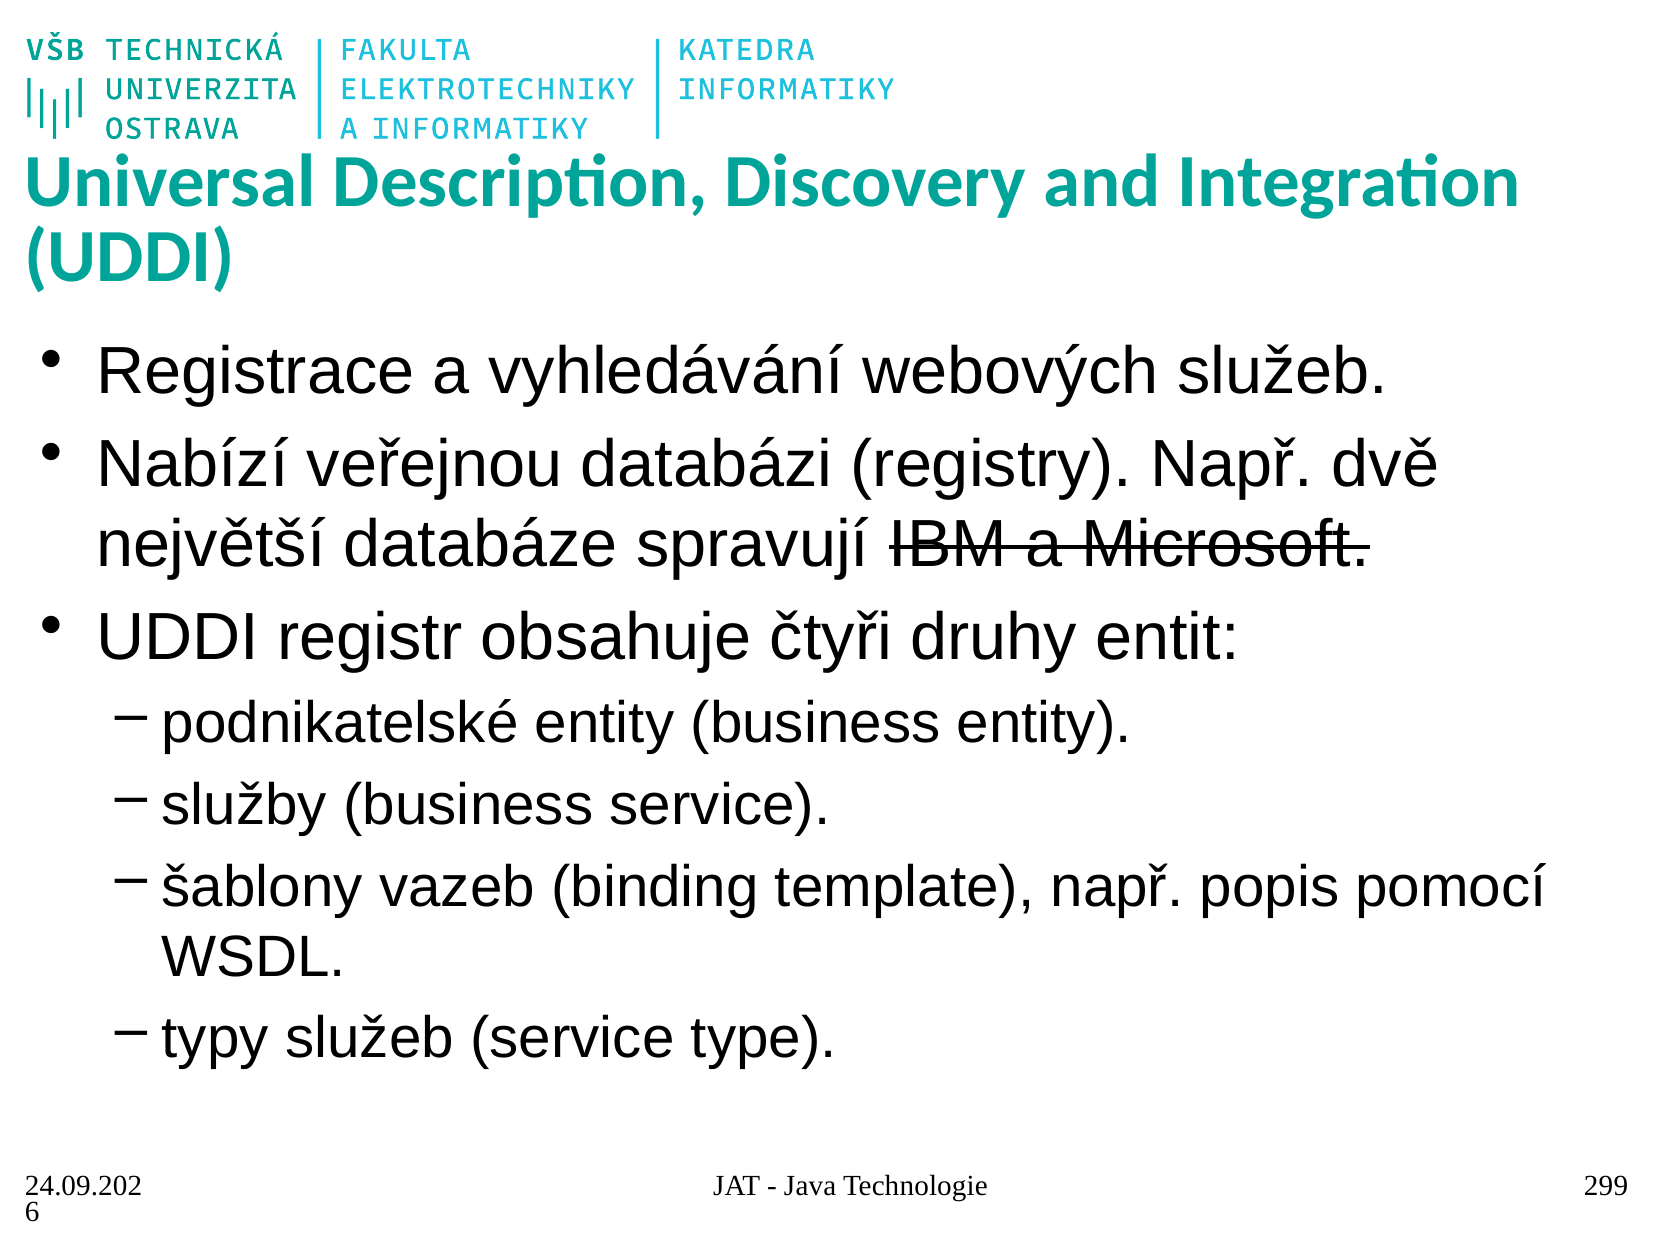

Universal Description, Discovery and Integration (UDDI)
# Registrace a vyhledávání webových služeb.
Nabízí veřejnou databázi (registry). Např. dvě největší databáze spravují IBM a Microsoft.
UDDI registr obsahuje čtyři druhy entit:
podnikatelské entity (business entity).
služby (business service).
šablony vazeb (binding template), např. popis pomocí WSDL.
typy služeb (service type).
JAT - Java Technologie
299